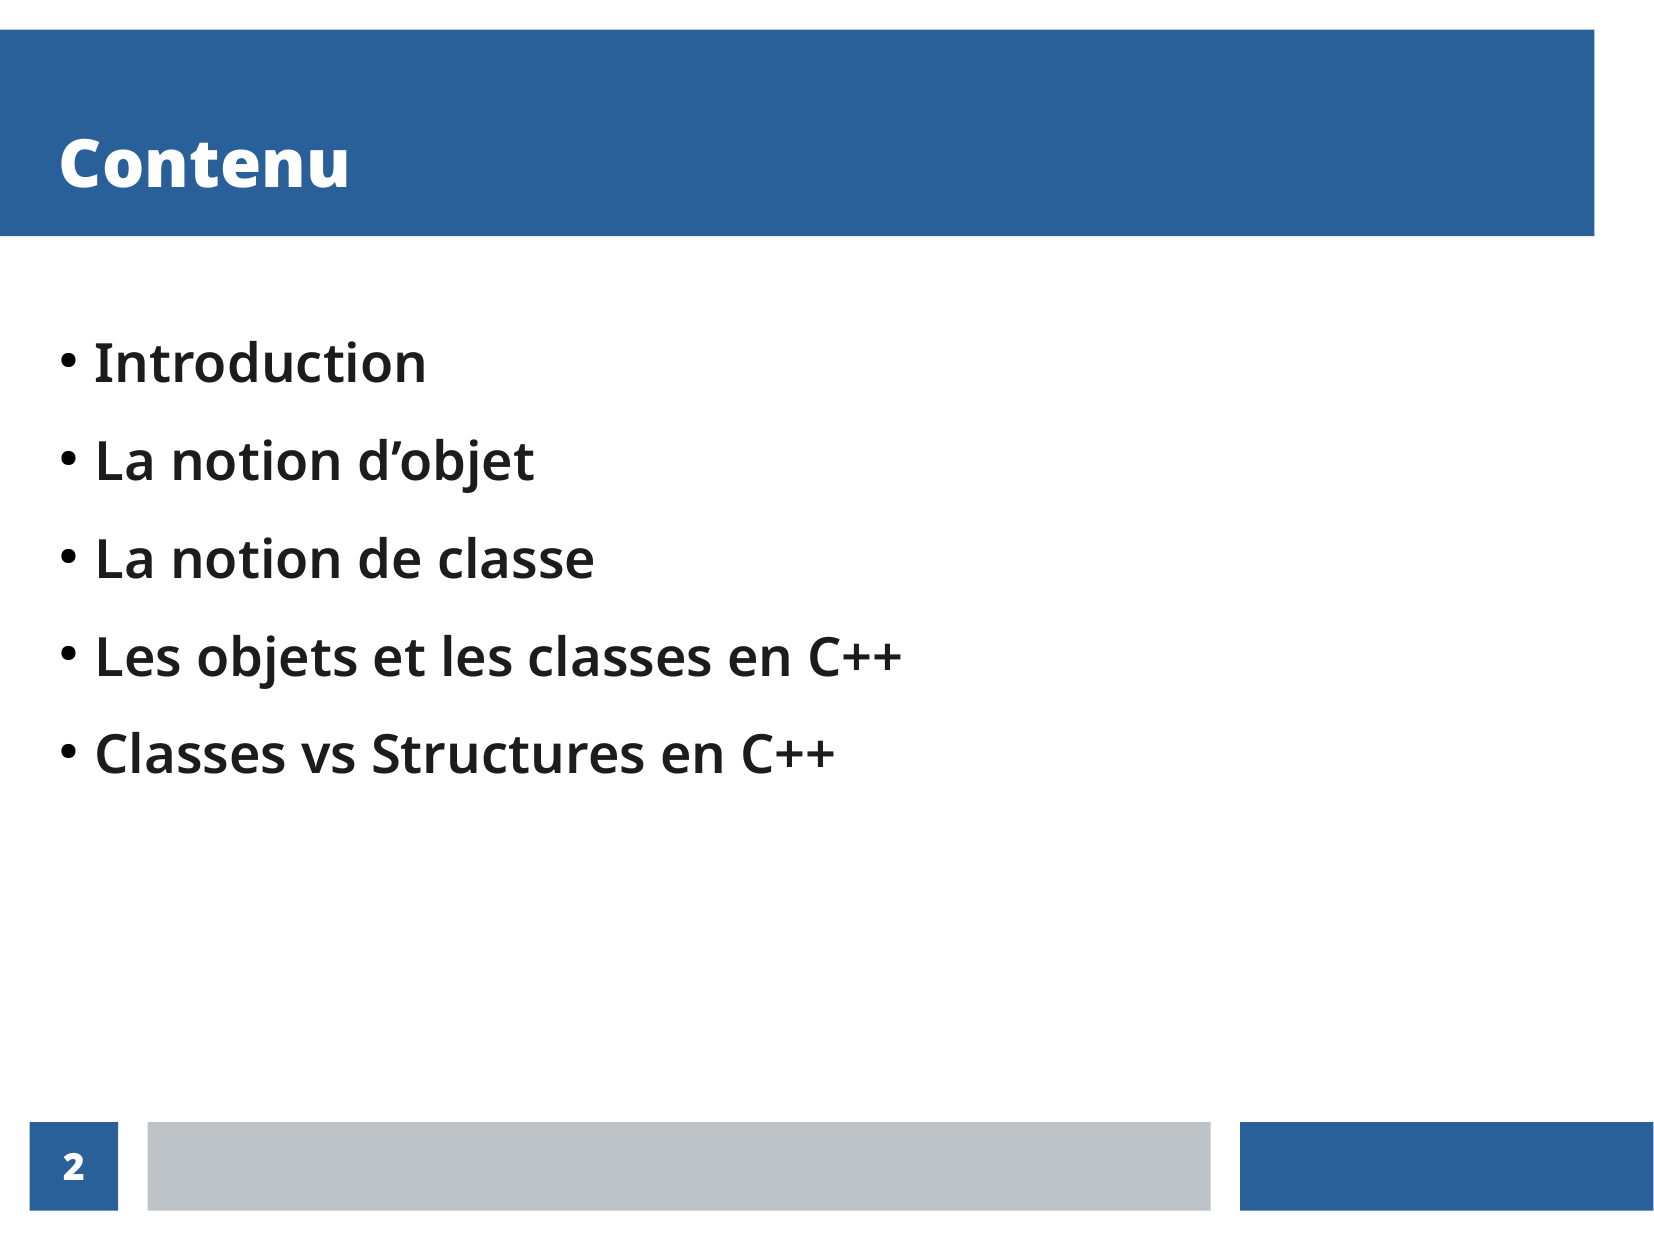

# Contenu
Introduction
La notion d’objet
La notion de classe
Les objets et les classes en C++
Classes vs Structures en C++
2